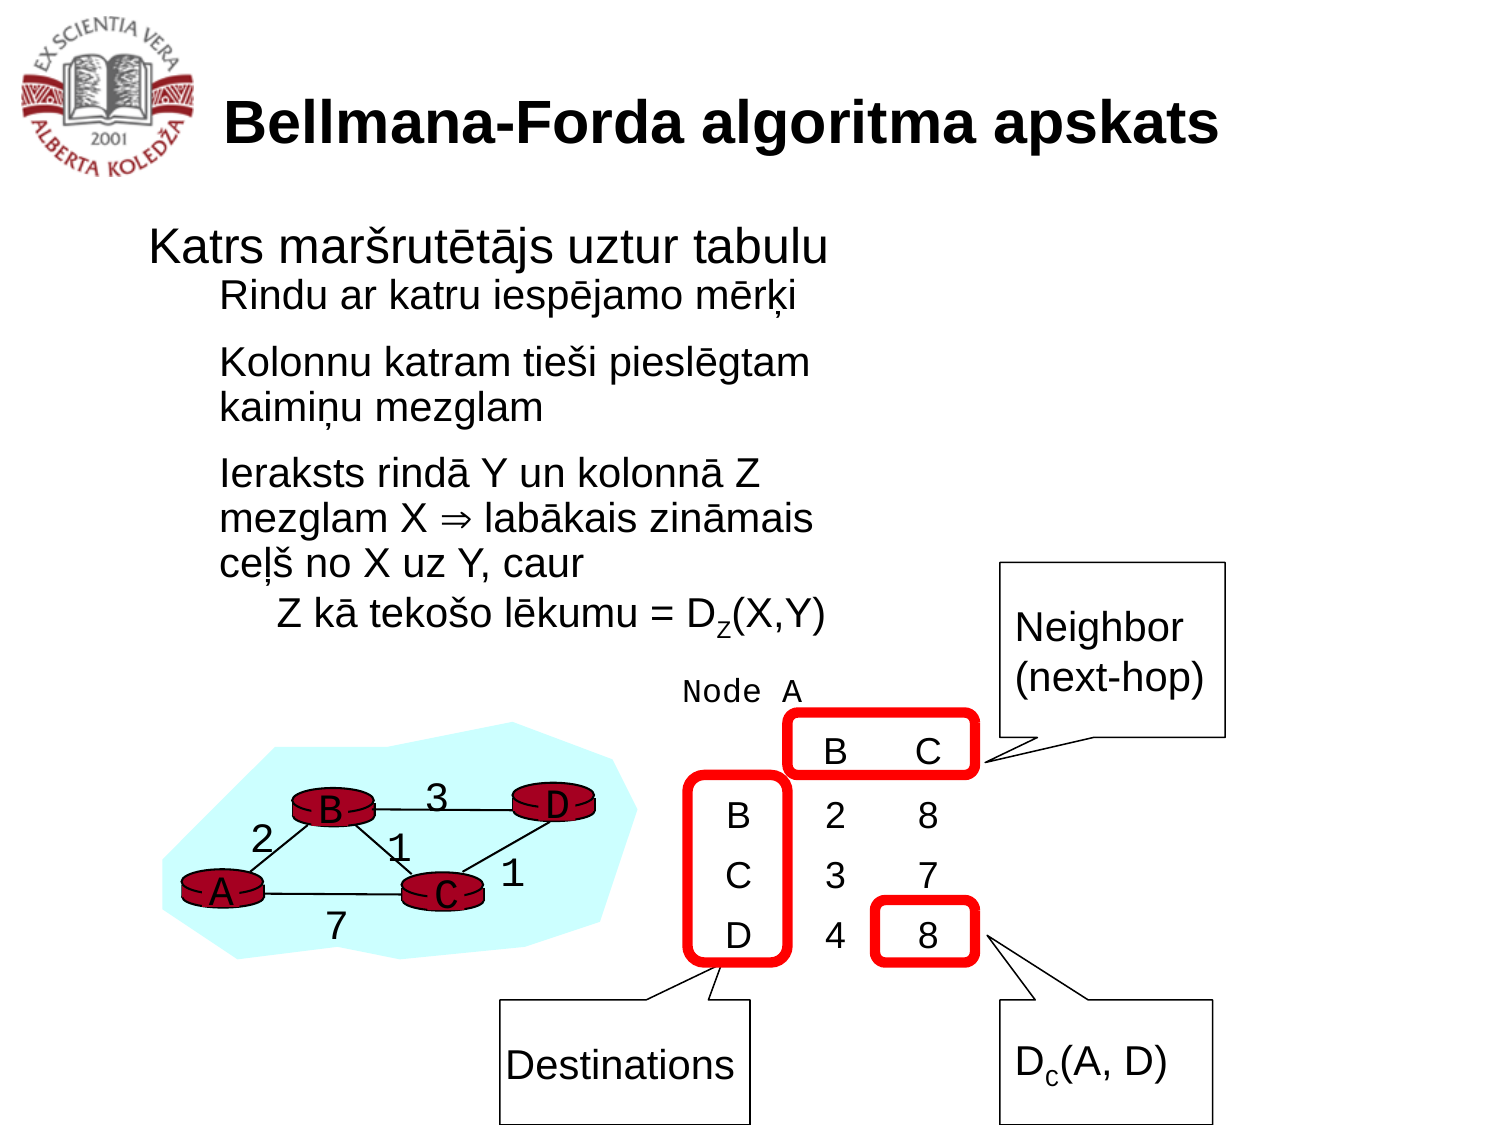

# Bellmana-Forda algoritma apskats
Katrs maršrutētājs uztur tabulu
Rindu ar katru iespējamo mērķi
Kolonnu katram tieši pieslēgtam kaimiņu mezglam
Ieraksts rindā Y un kolonnā Z mezglam X  labākais zināmais ceļš no X uz Y, caur
 Z kā tekošo lēkumu = DZ(X,Y)
Neighbor
(next-hop)
Node A
| | B | C |
| --- | --- | --- |
| B | 2 | 8 |
| C | 3 | 7 |
| D | 4 | 8 |
3
D
B
2
1
1
A
C
7
Destinations
DC(A, D)